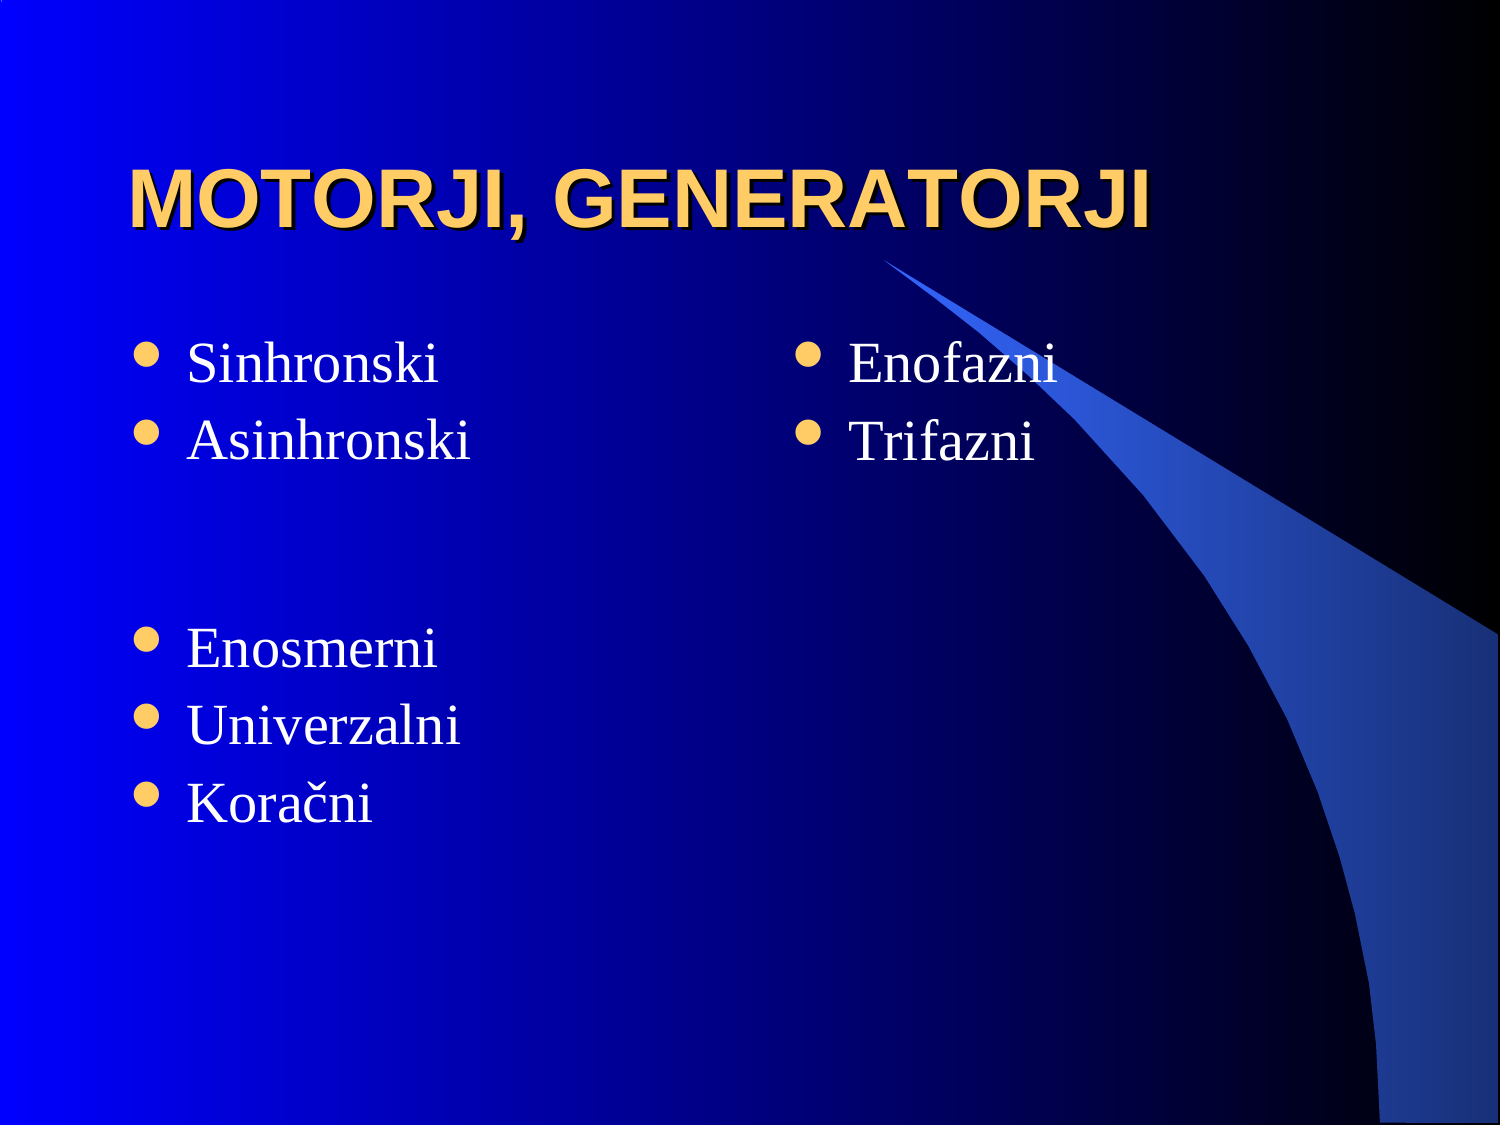

# MOTORJI, GENERATORJI
Sinhronski
Asinhronski
Enofazni
Trifazni
Enosmerni
Univerzalni
Koračni